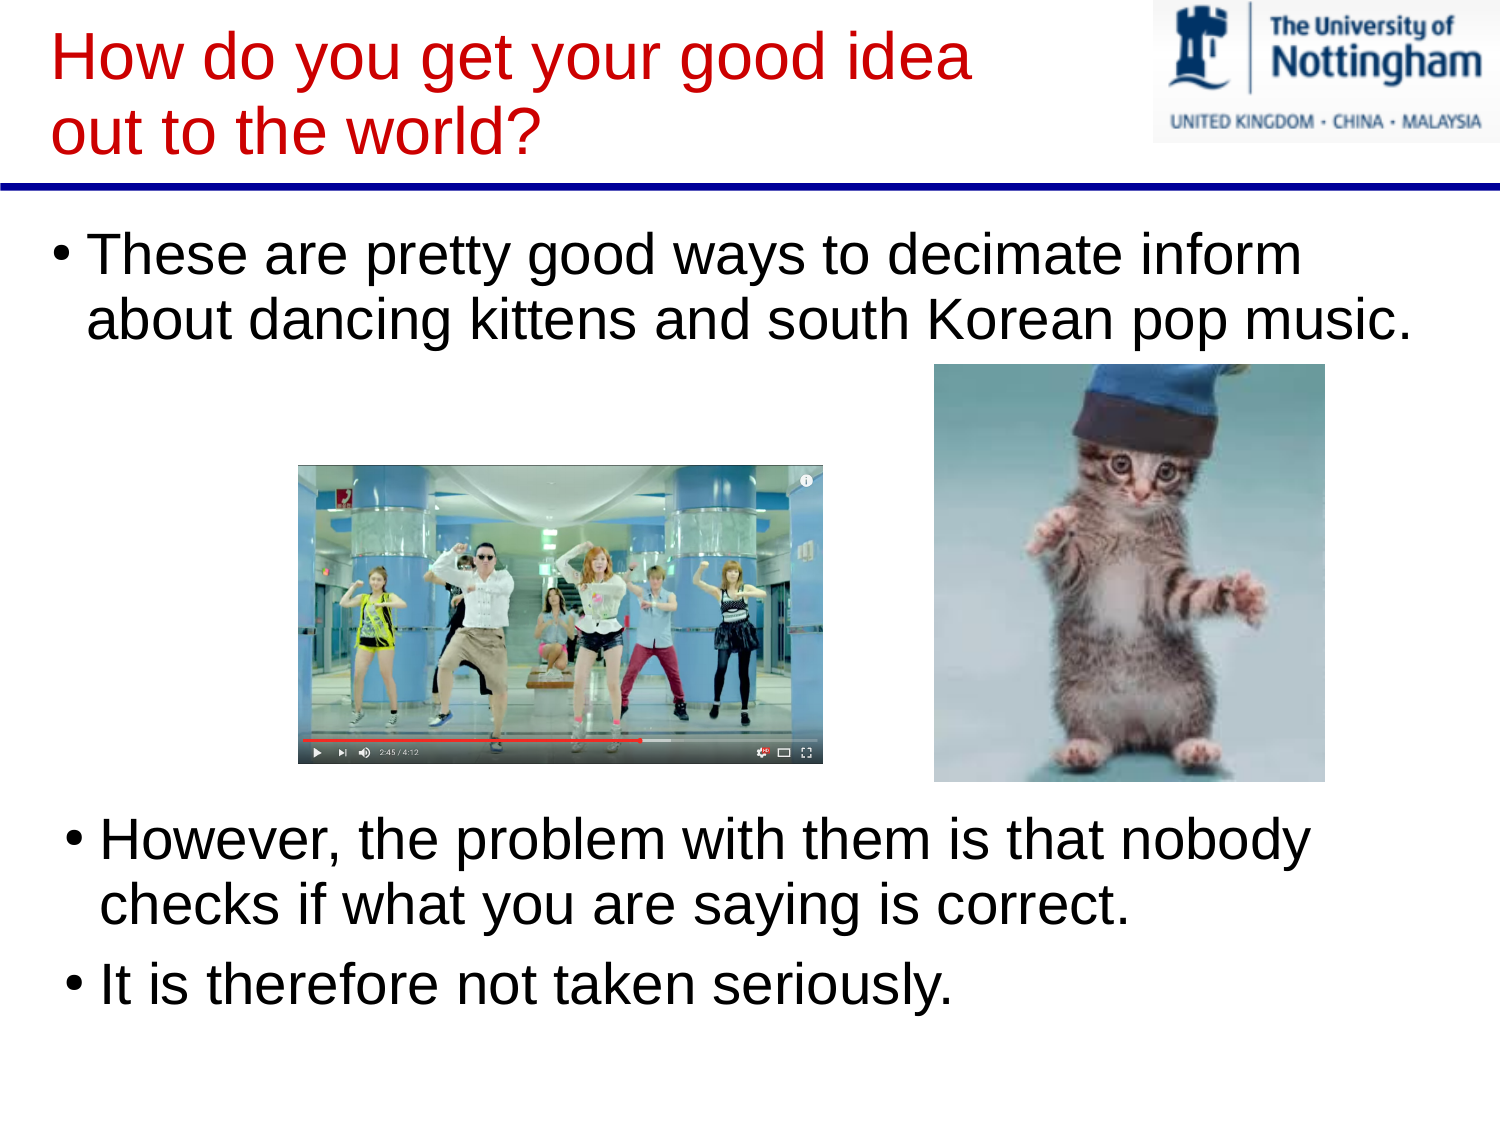

How do you get your good idea out to the world?
These are pretty good ways to decimate inform about dancing kittens and south Korean pop music.
However, the problem with them is that nobody checks if what you are saying is correct.
It is therefore not taken seriously.